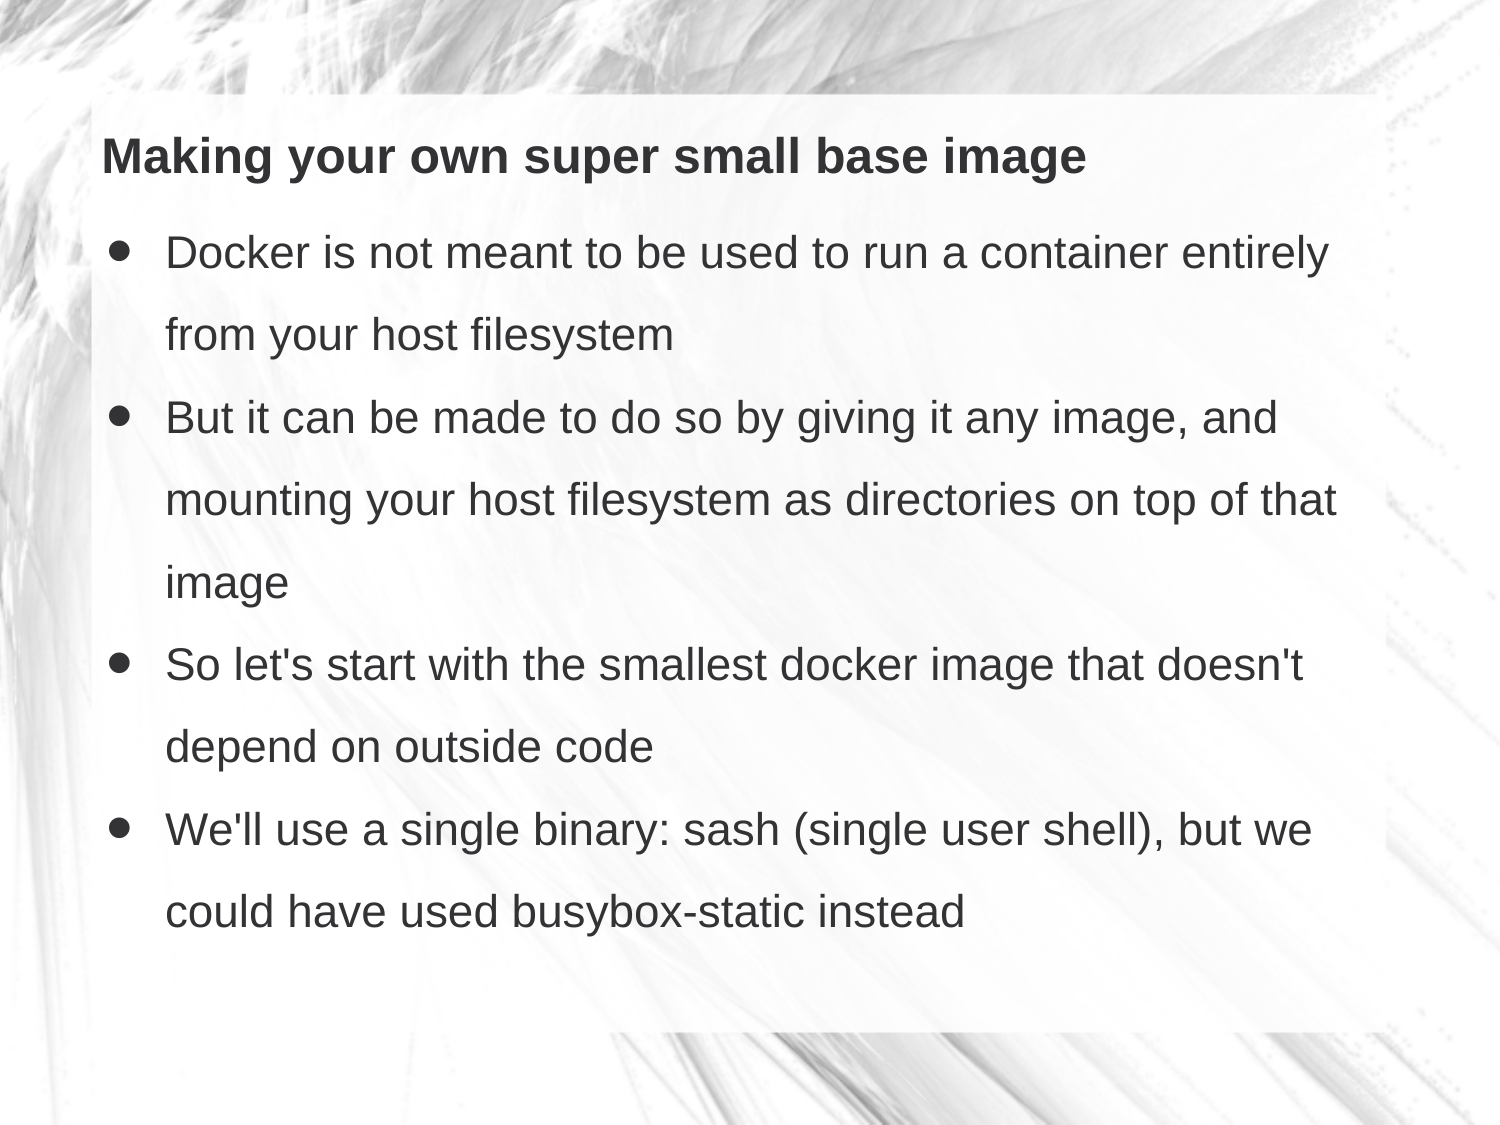

# Making your own super small base image
Docker is not meant to be used to run a container entirely from your host filesystem
But it can be made to do so by giving it any image, and mounting your host filesystem as directories on top of that image
So let's start with the smallest docker image that doesn't depend on outside code
We'll use a single binary: sash (single user shell), but we could have used busybox-static instead